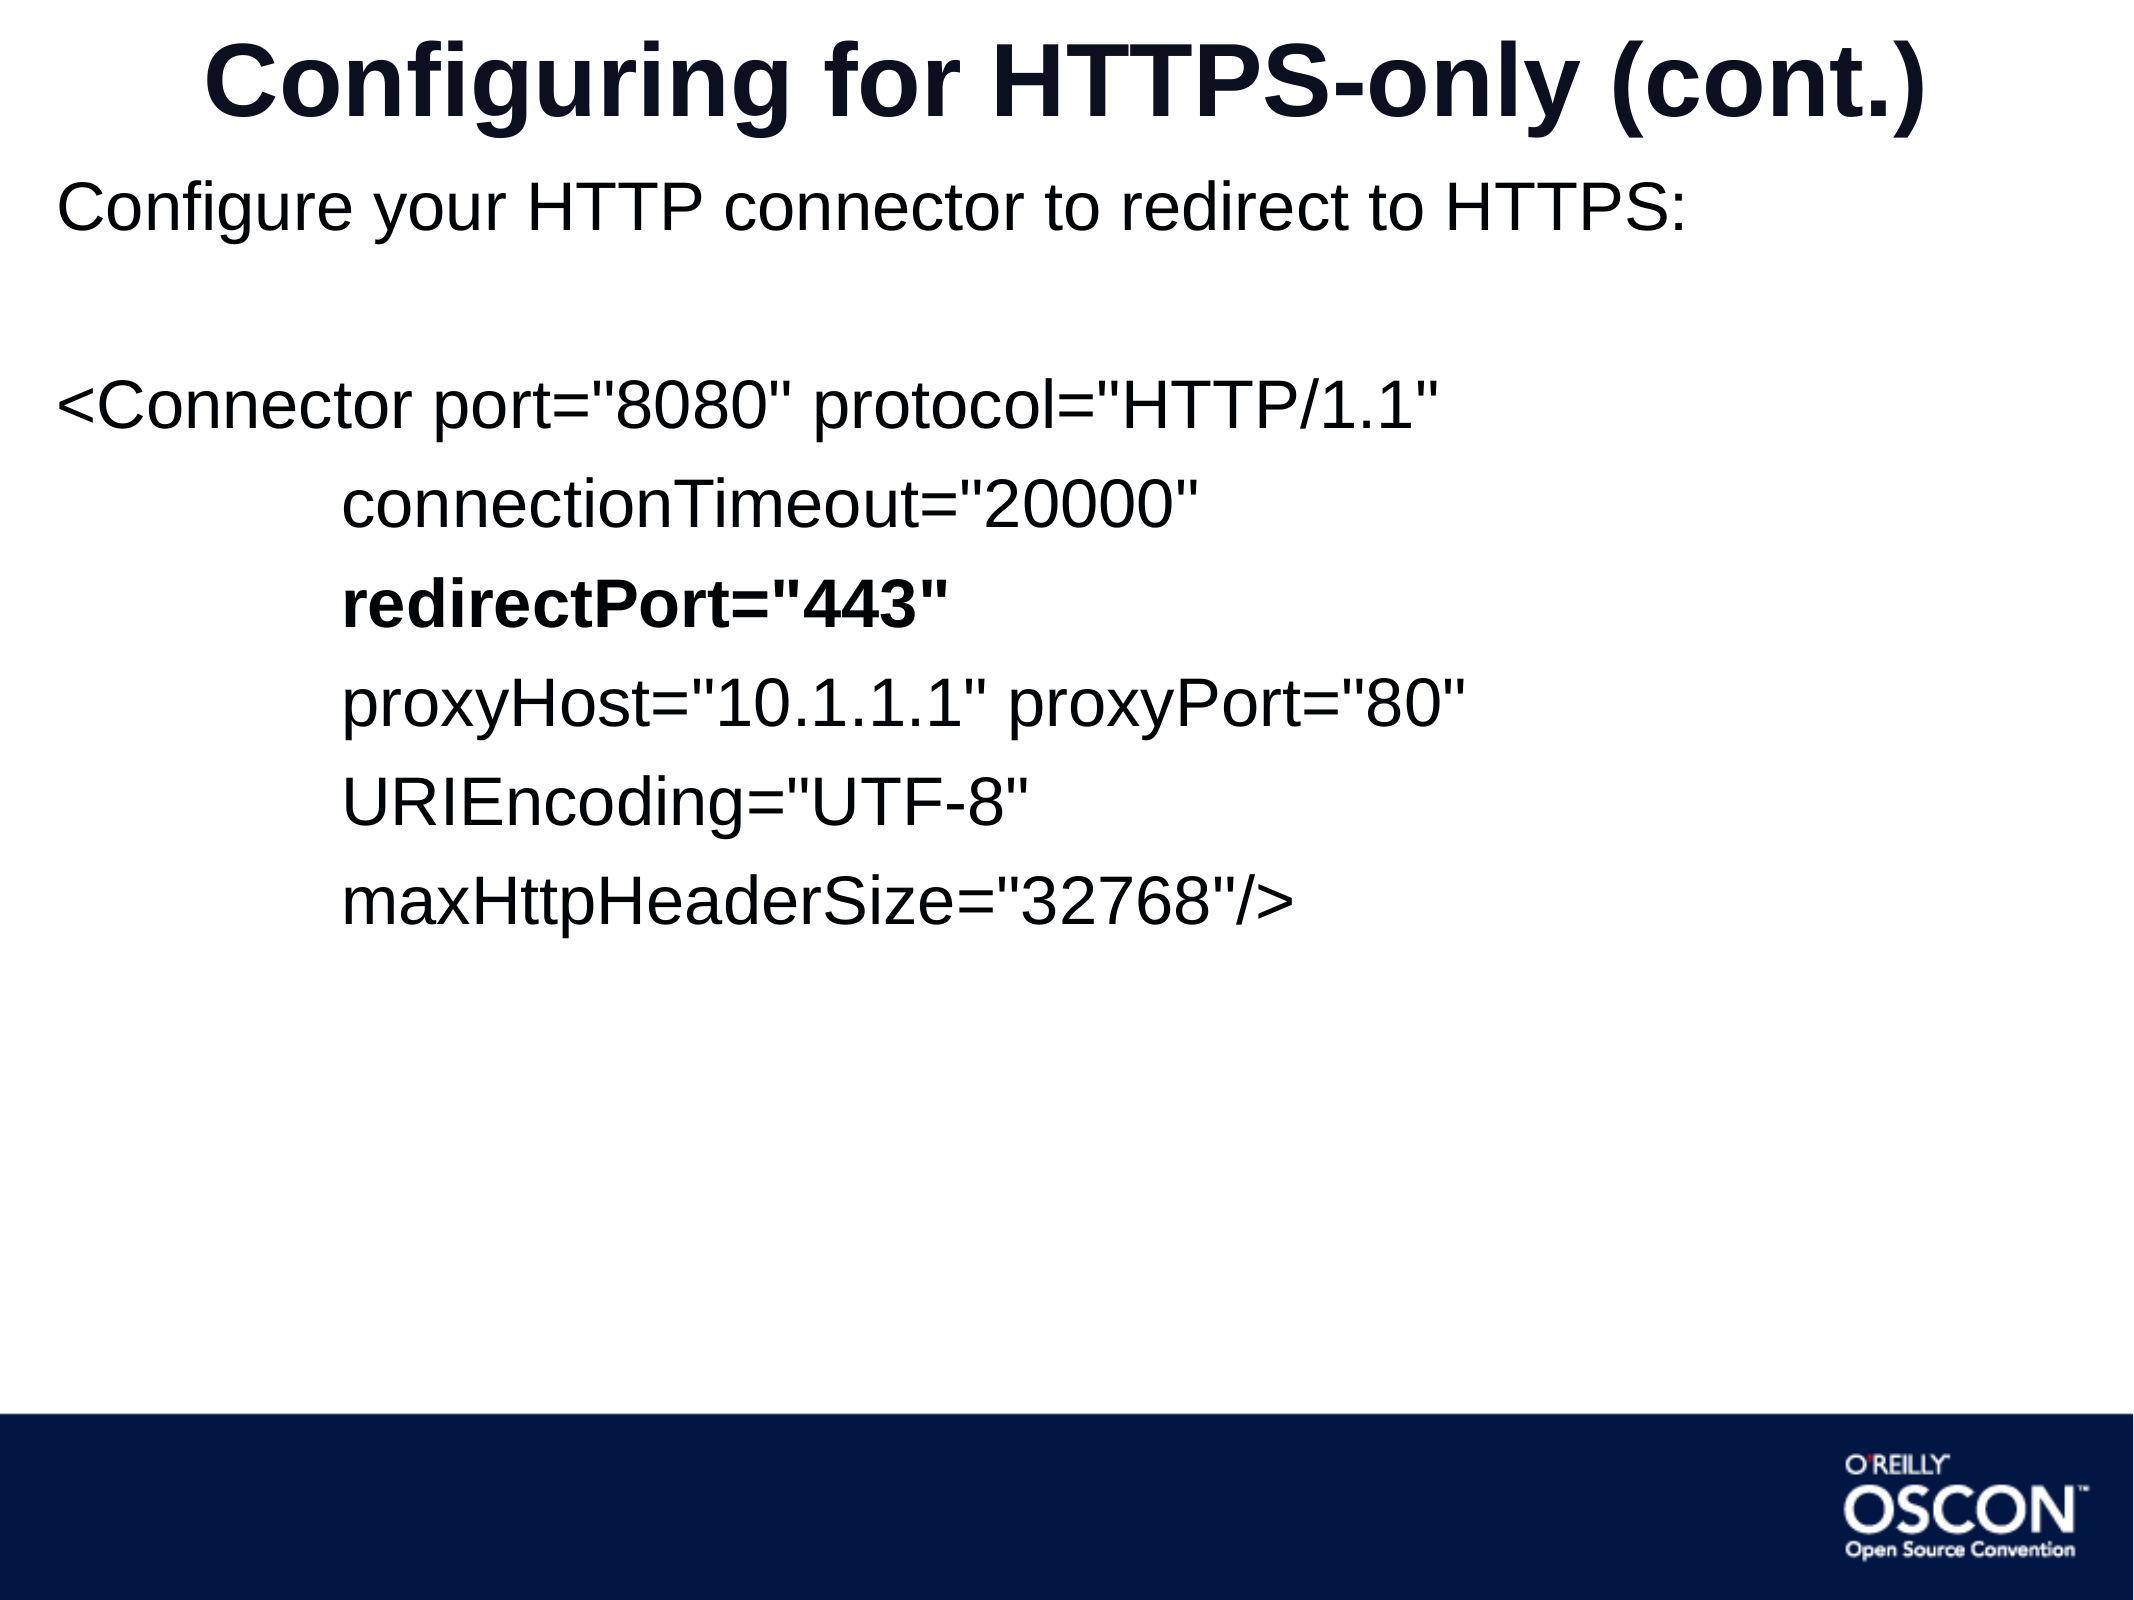

# Configuring for HTTPS-only (cont.)
Configure your HTTP connector to redirect to HTTPS:
<Connector port="8080" protocol="HTTP/1.1"
 connectionTimeout="20000"
 redirectPort="443"
 proxyHost="10.1.1.1" proxyPort="80"
 URIEncoding="UTF-8"
 maxHttpHeaderSize="32768"/>